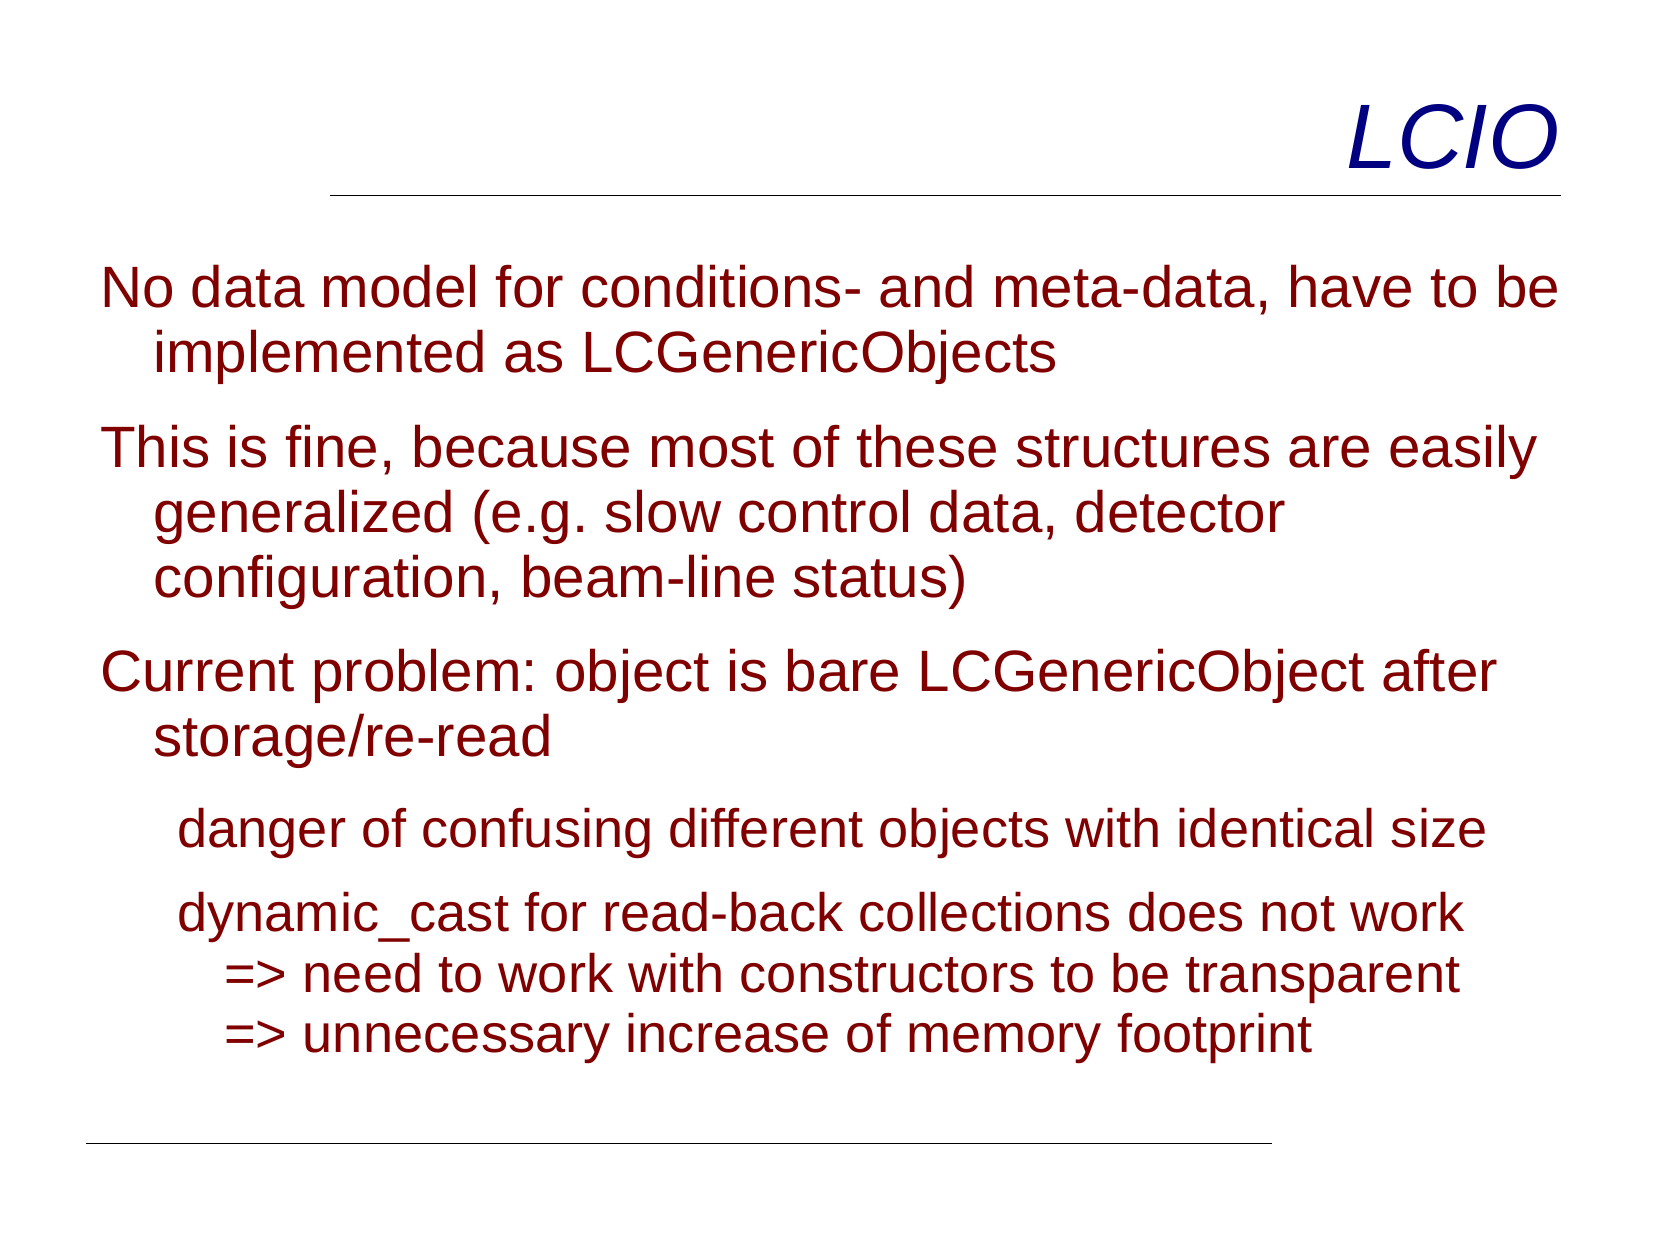

# LCIO
No data model for conditions- and meta-data, have to be implemented as LCGenericObjects
This is fine, because most of these structures are easily generalized (e.g. slow control data, detector configuration, beam-line status)
Current problem: object is bare LCGenericObject after storage/re-read
danger of confusing different objects with identical size
dynamic_cast for read-back collections does not work
=> need to work with constructors to be transparent
=> unnecessary increase of memory footprint